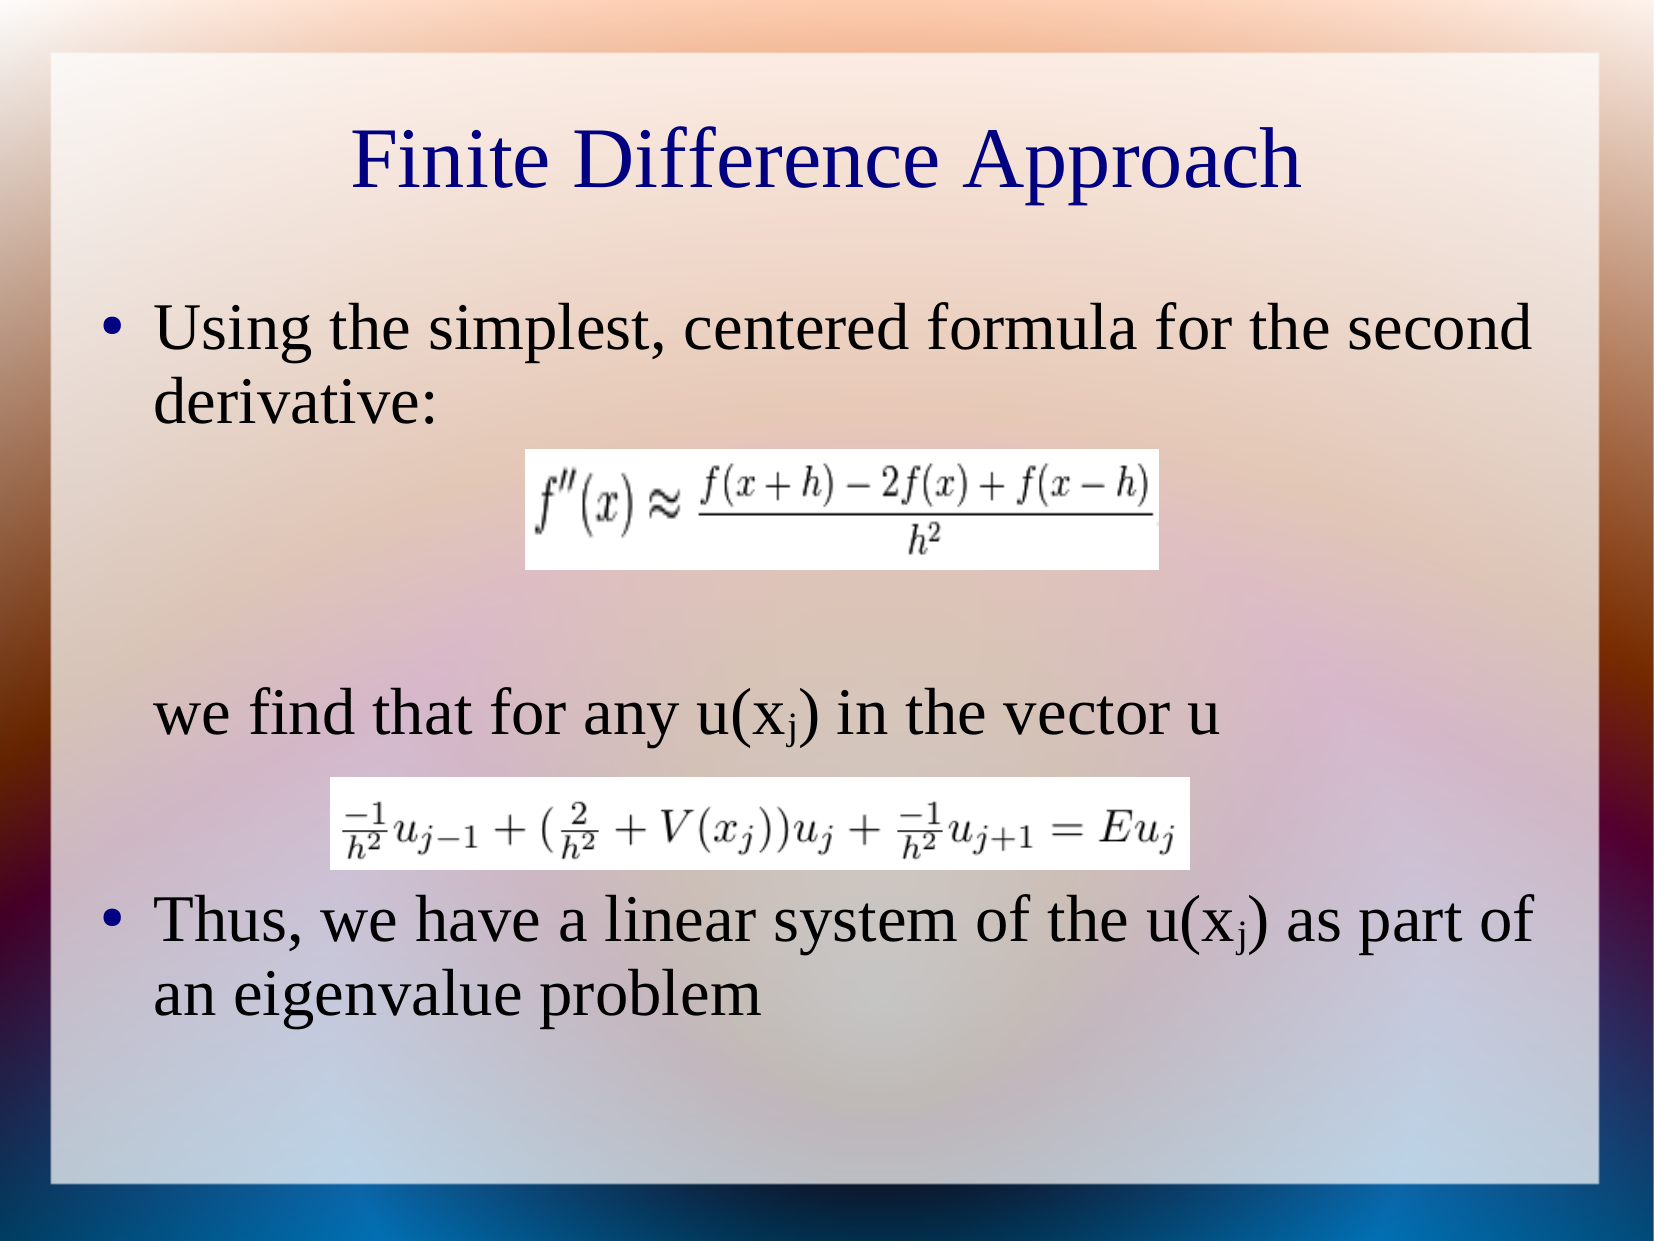

# Finite Difference Approach
Using the simplest, centered formula for the second derivative:
we find that for any u(xj) in the vector u
Thus, we have a linear system of the u(xj) as part of an eigenvalue problem